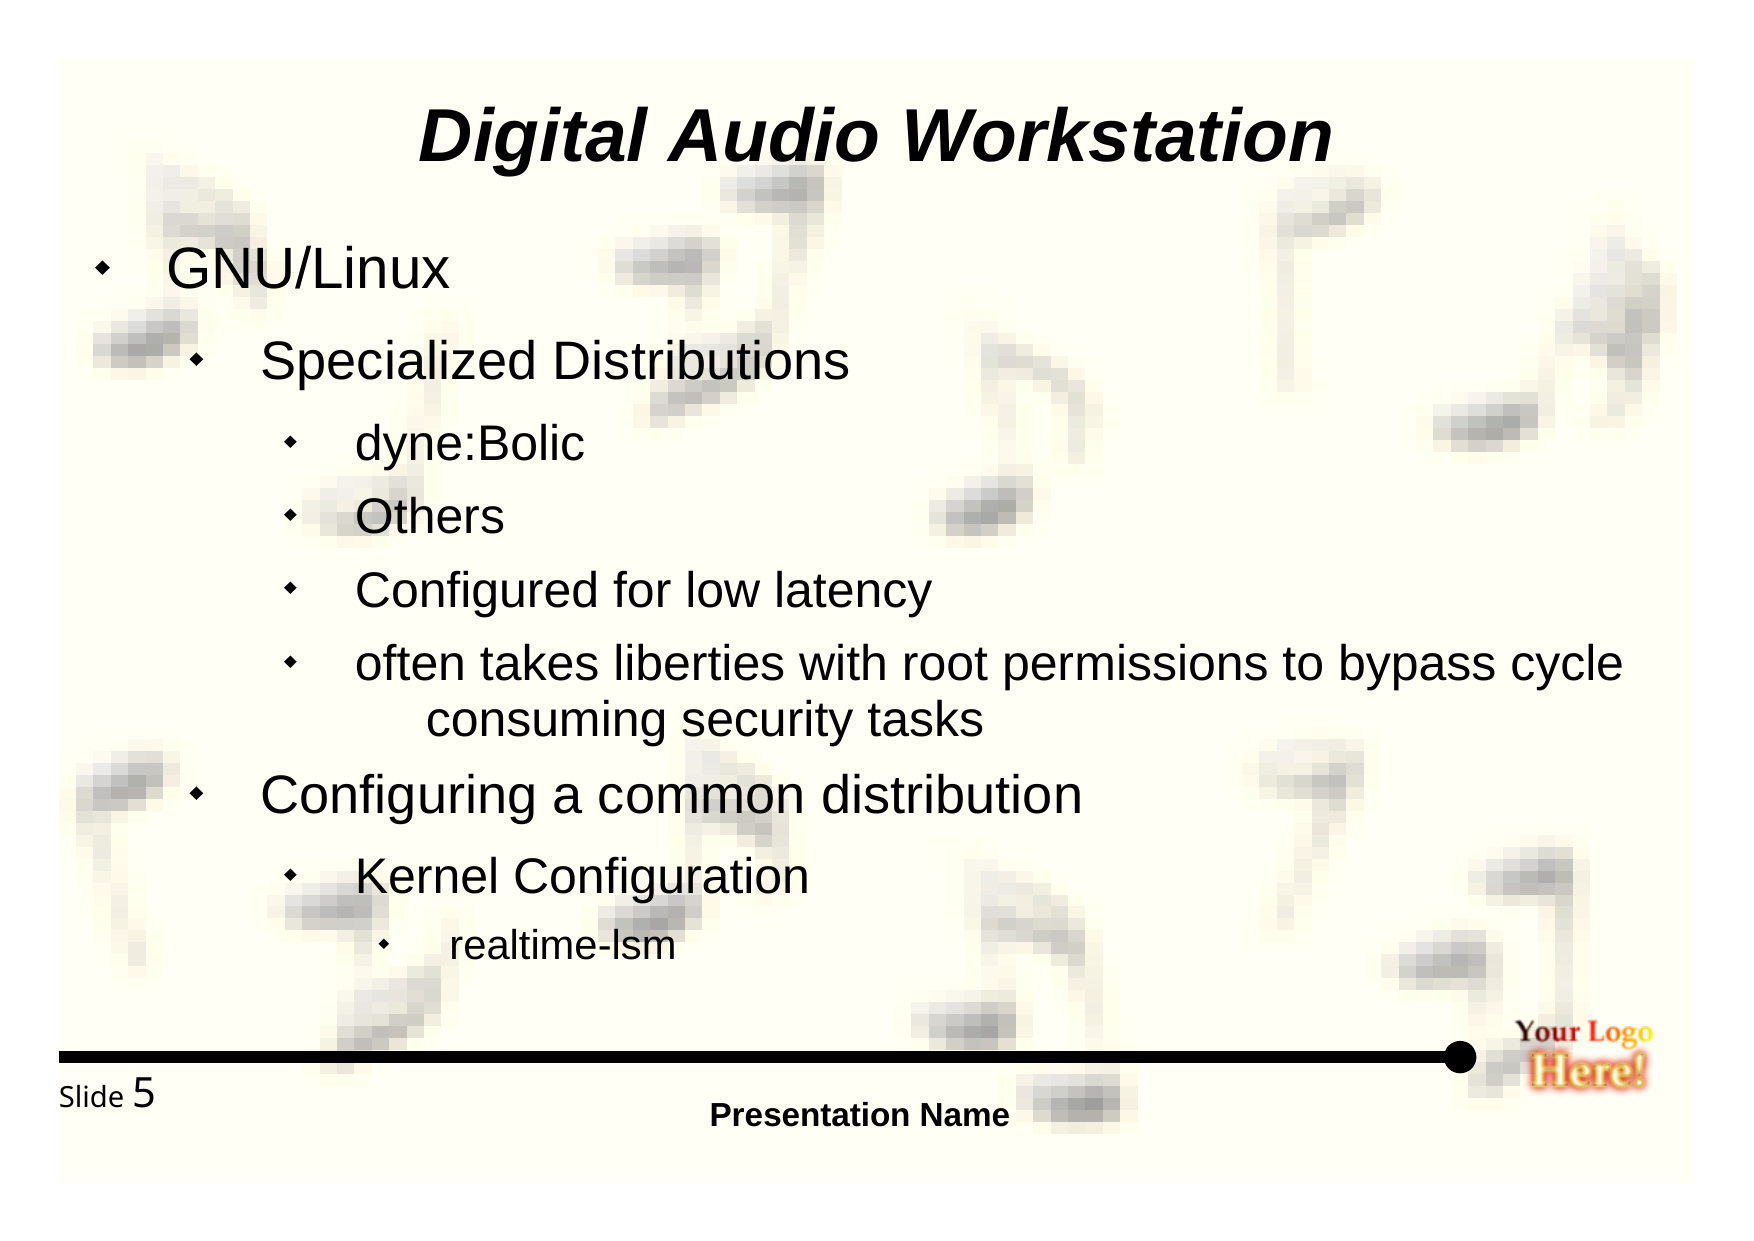

# Digital Audio Workstation
GNU/Linux
Specialized Distributions
dyne:Bolic
Others
Configured for low latency
often takes liberties with root permissions to bypass cycle consuming security tasks
Configuring a common distribution
Kernel Configuration
realtime-lsm